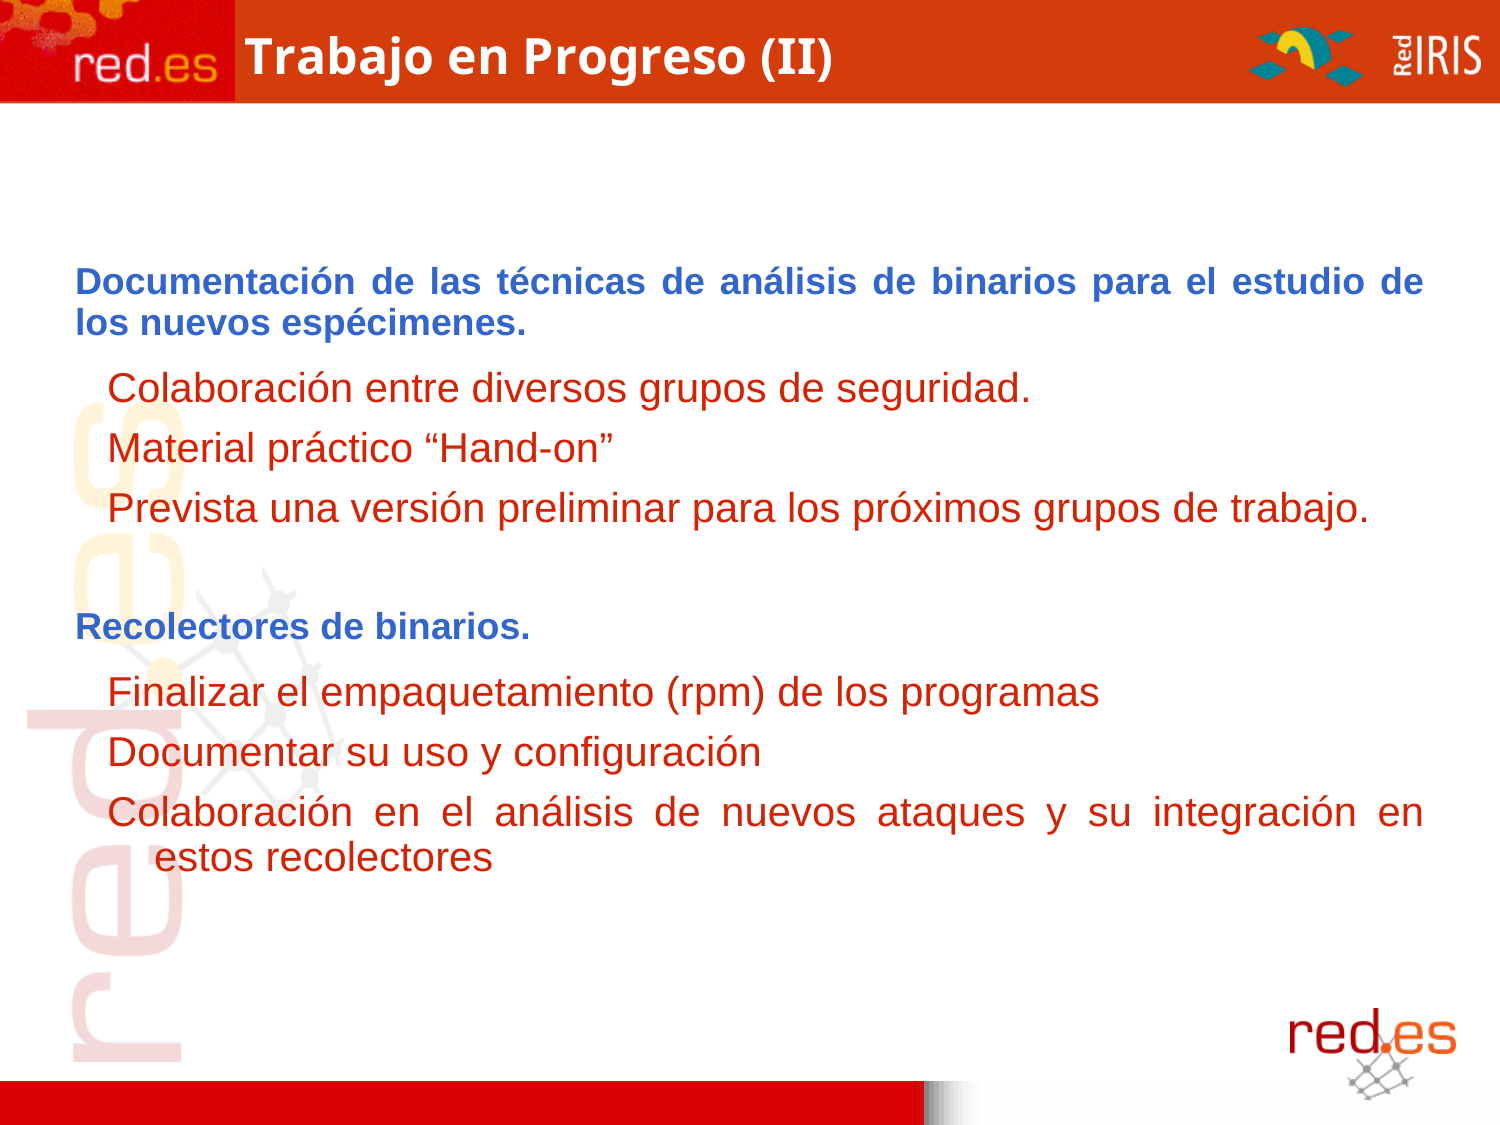

# Trabajo en Progreso (II)
Documentación de las técnicas de análisis de binarios para el estudio de los nuevos espécimenes.
Colaboración entre diversos grupos de seguridad.
Material práctico “Hand-on”
Prevista una versión preliminar para los próximos grupos de trabajo.
Recolectores de binarios.
Finalizar el empaquetamiento (rpm) de los programas
Documentar su uso y configuración
Colaboración en el análisis de nuevos ataques y su integración en estos recolectores